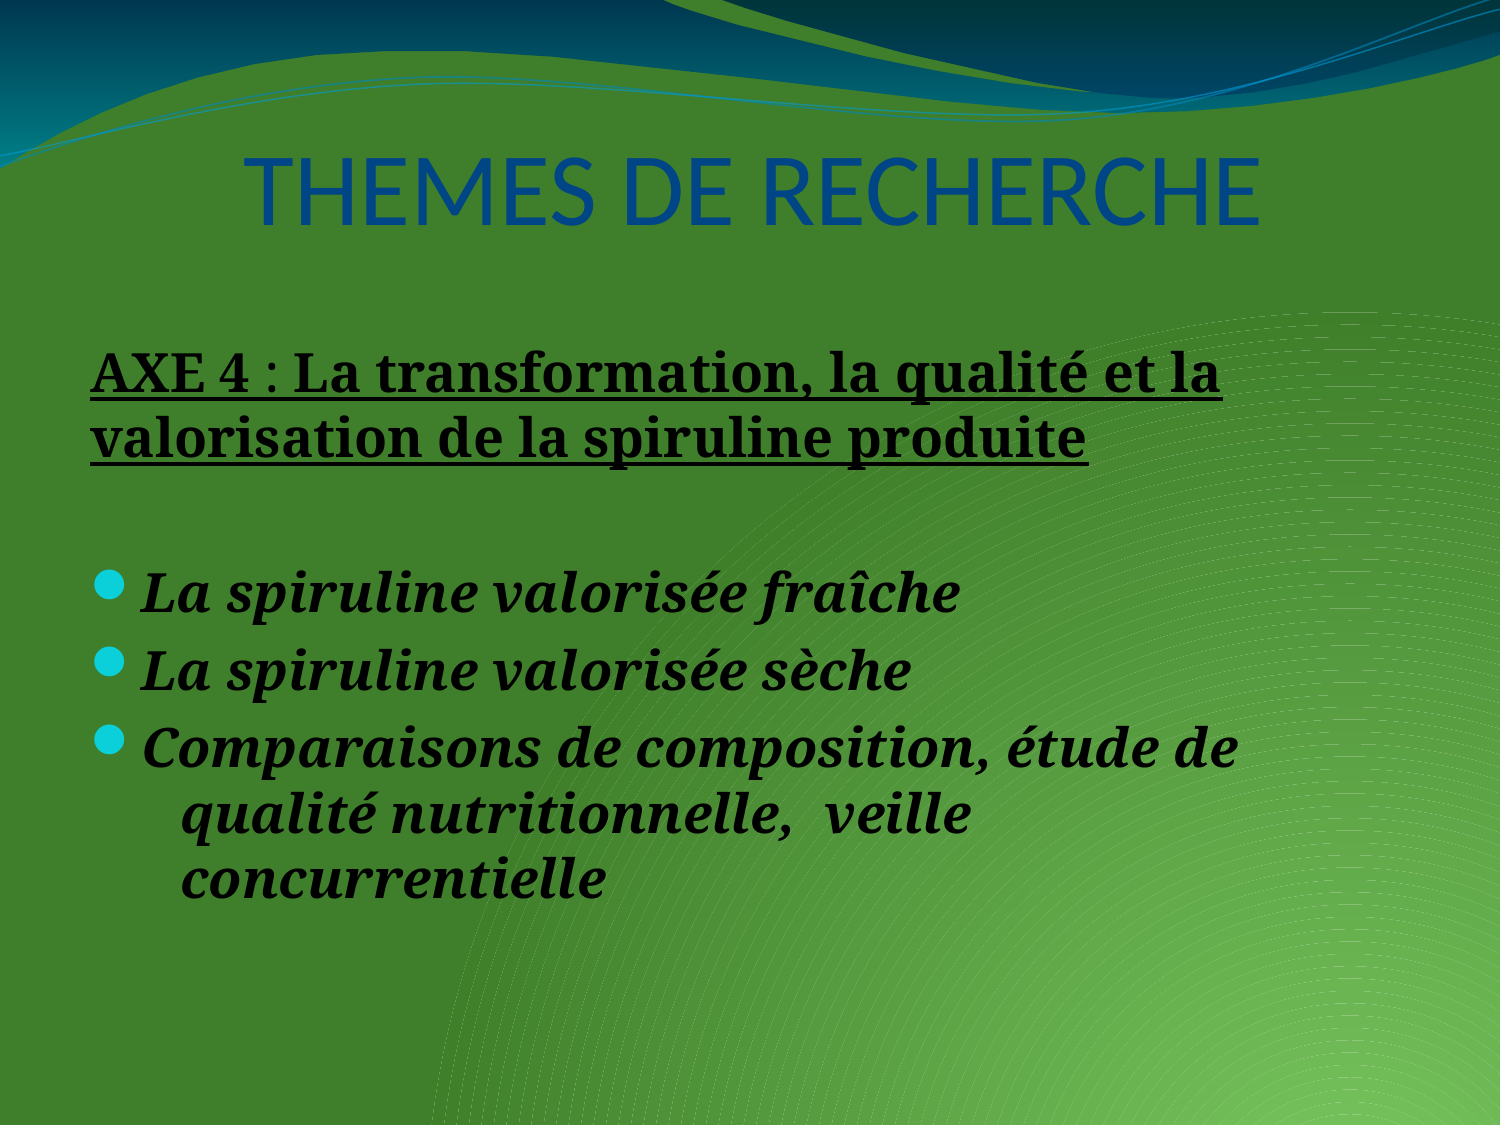

THEMES DE RECHERCHE
# AXE 4 : La transformation, la qualité et la valorisation de la spiruline produite
La spiruline valorisée fraîche
La spiruline valorisée sèche
Comparaisons de composition, étude de qualité nutritionnelle, veille concurrentielle